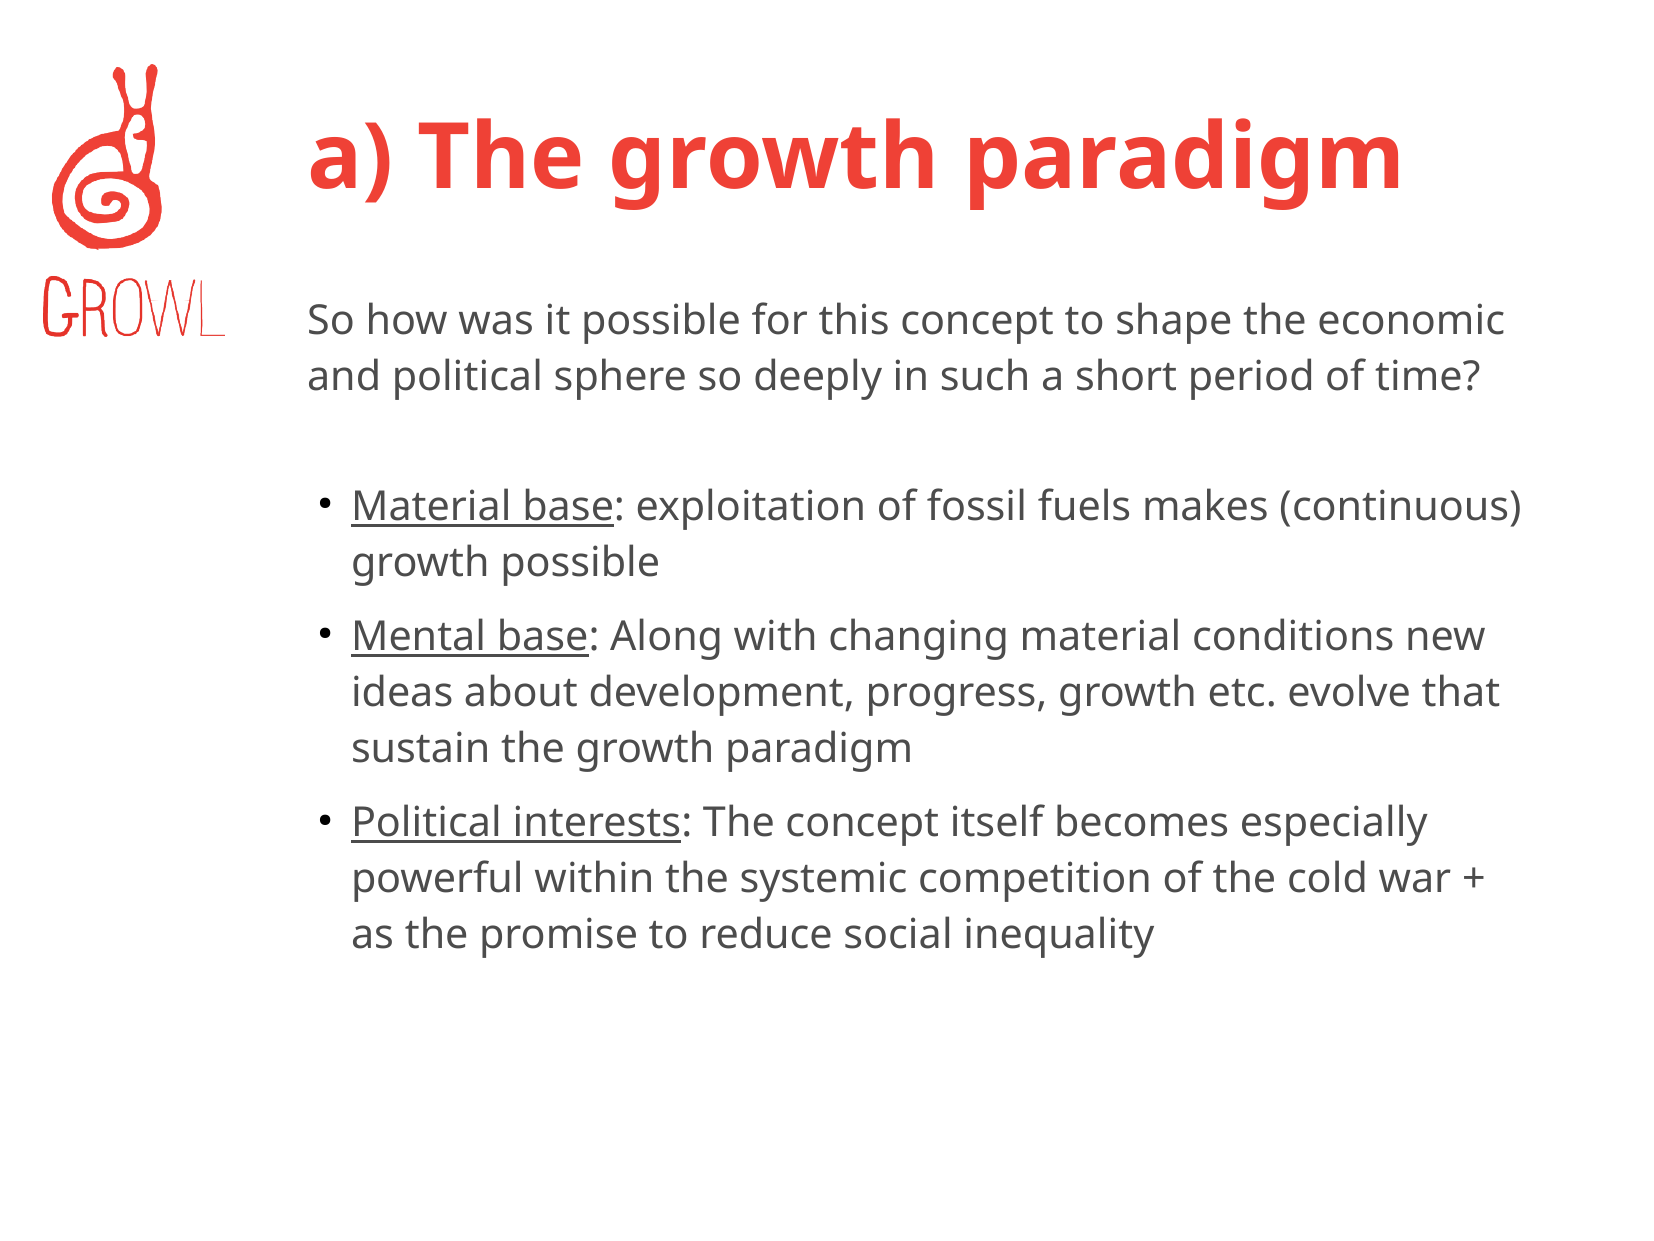

# a) The growth paradigm
So how was it possible for this concept to shape the economic and political sphere so deeply in such a short period of time?
Material base: exploitation of fossil fuels makes (continuous) growth possible
Mental base: Along with changing material conditions new ideas about development, progress, growth etc. evolve that sustain the growth paradigm
Political interests: The concept itself becomes especially powerful within the systemic competition of the cold war + as the promise to reduce social inequality